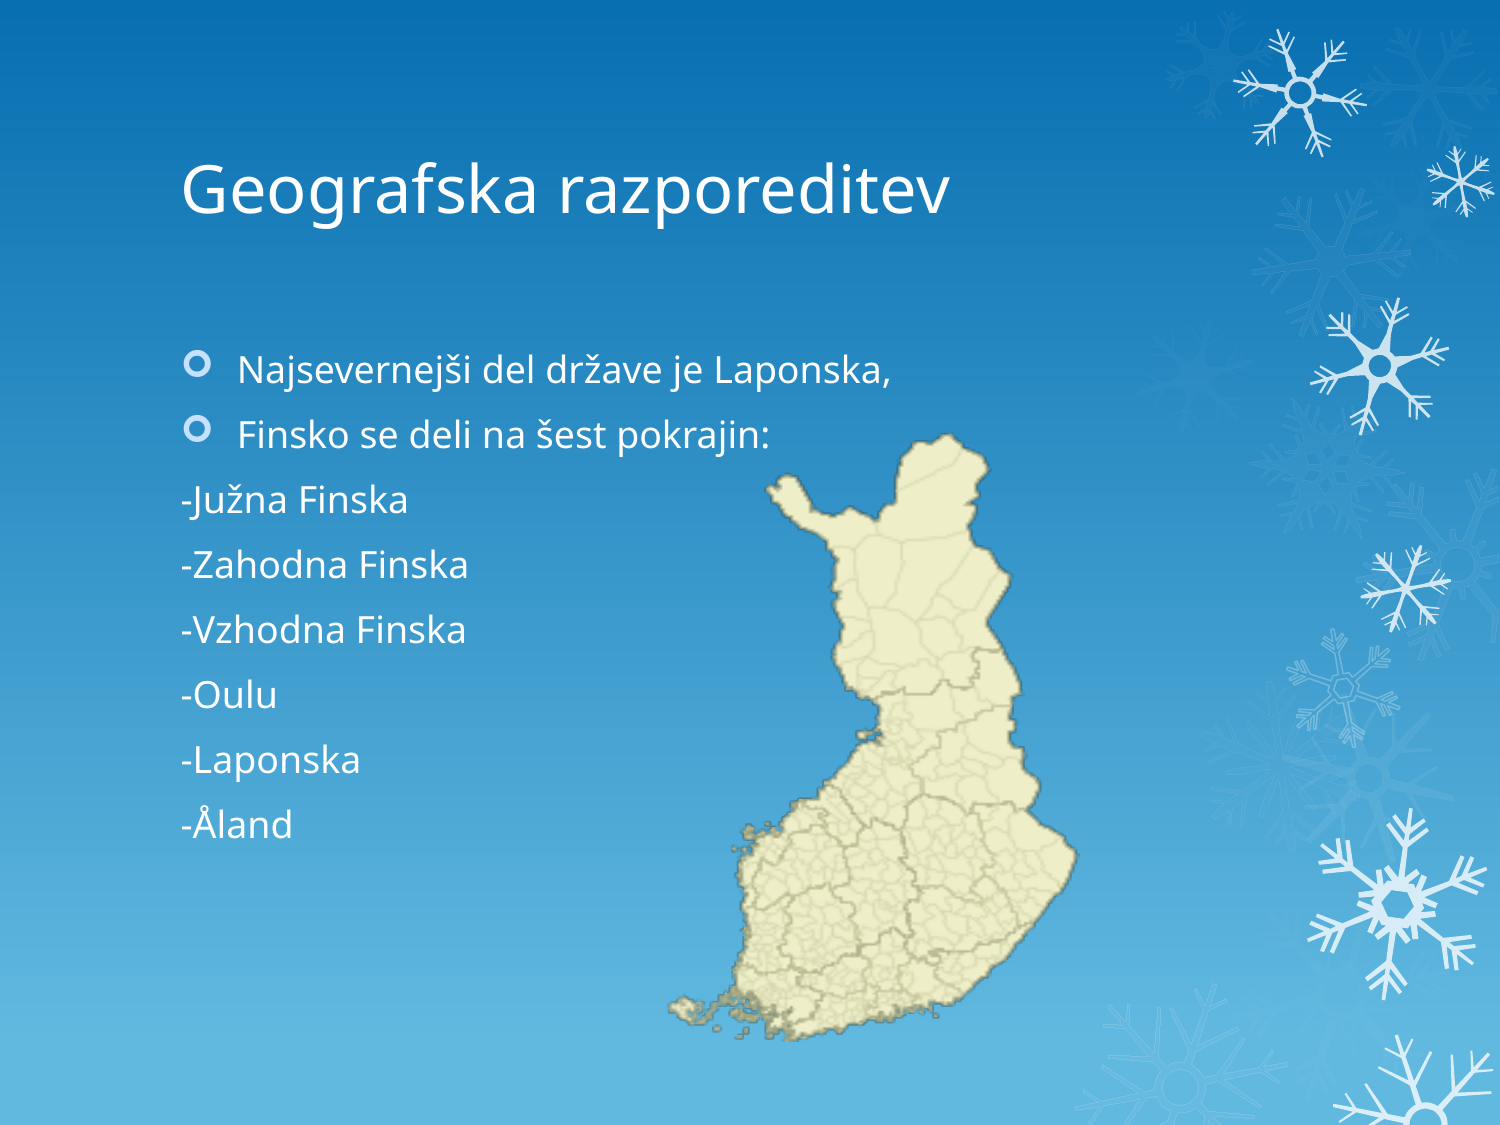

# Geografska razporeditev
Najsevernejši del države je Laponska,
Finsko se deli na šest pokrajin:
-Južna Finska
-Zahodna Finska
-Vzhodna Finska
-Oulu
-Laponska
-Åland